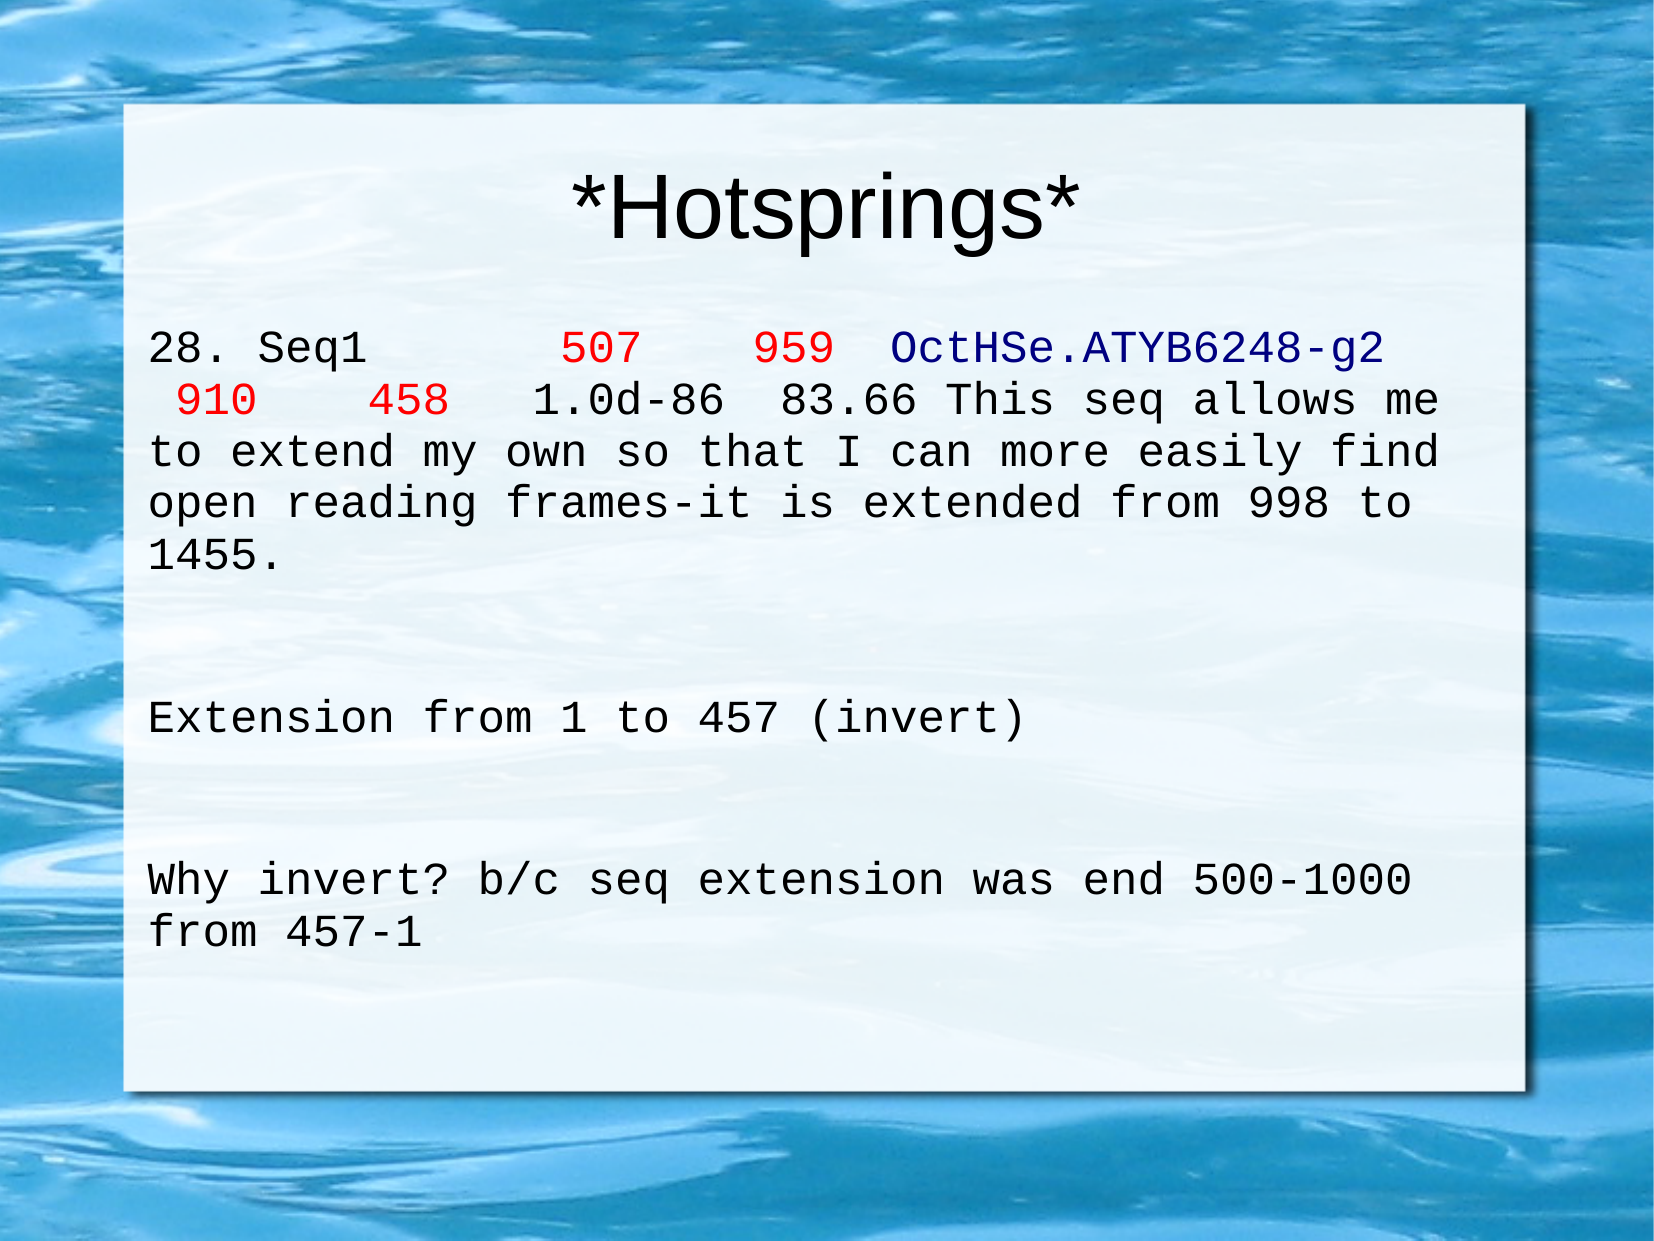

# *Hotsprings*
28. Seq1 507 959 OctHSe.ATYB6248-g2 910 458 1.0d-86 83.66 This seq allows me to extend my own so that I can more easily find open reading frames-it is extended from 998 to 1455.
Extension from 1 to 457 (invert)
Why invert? b/c seq extension was end 500-1000 from 457-1